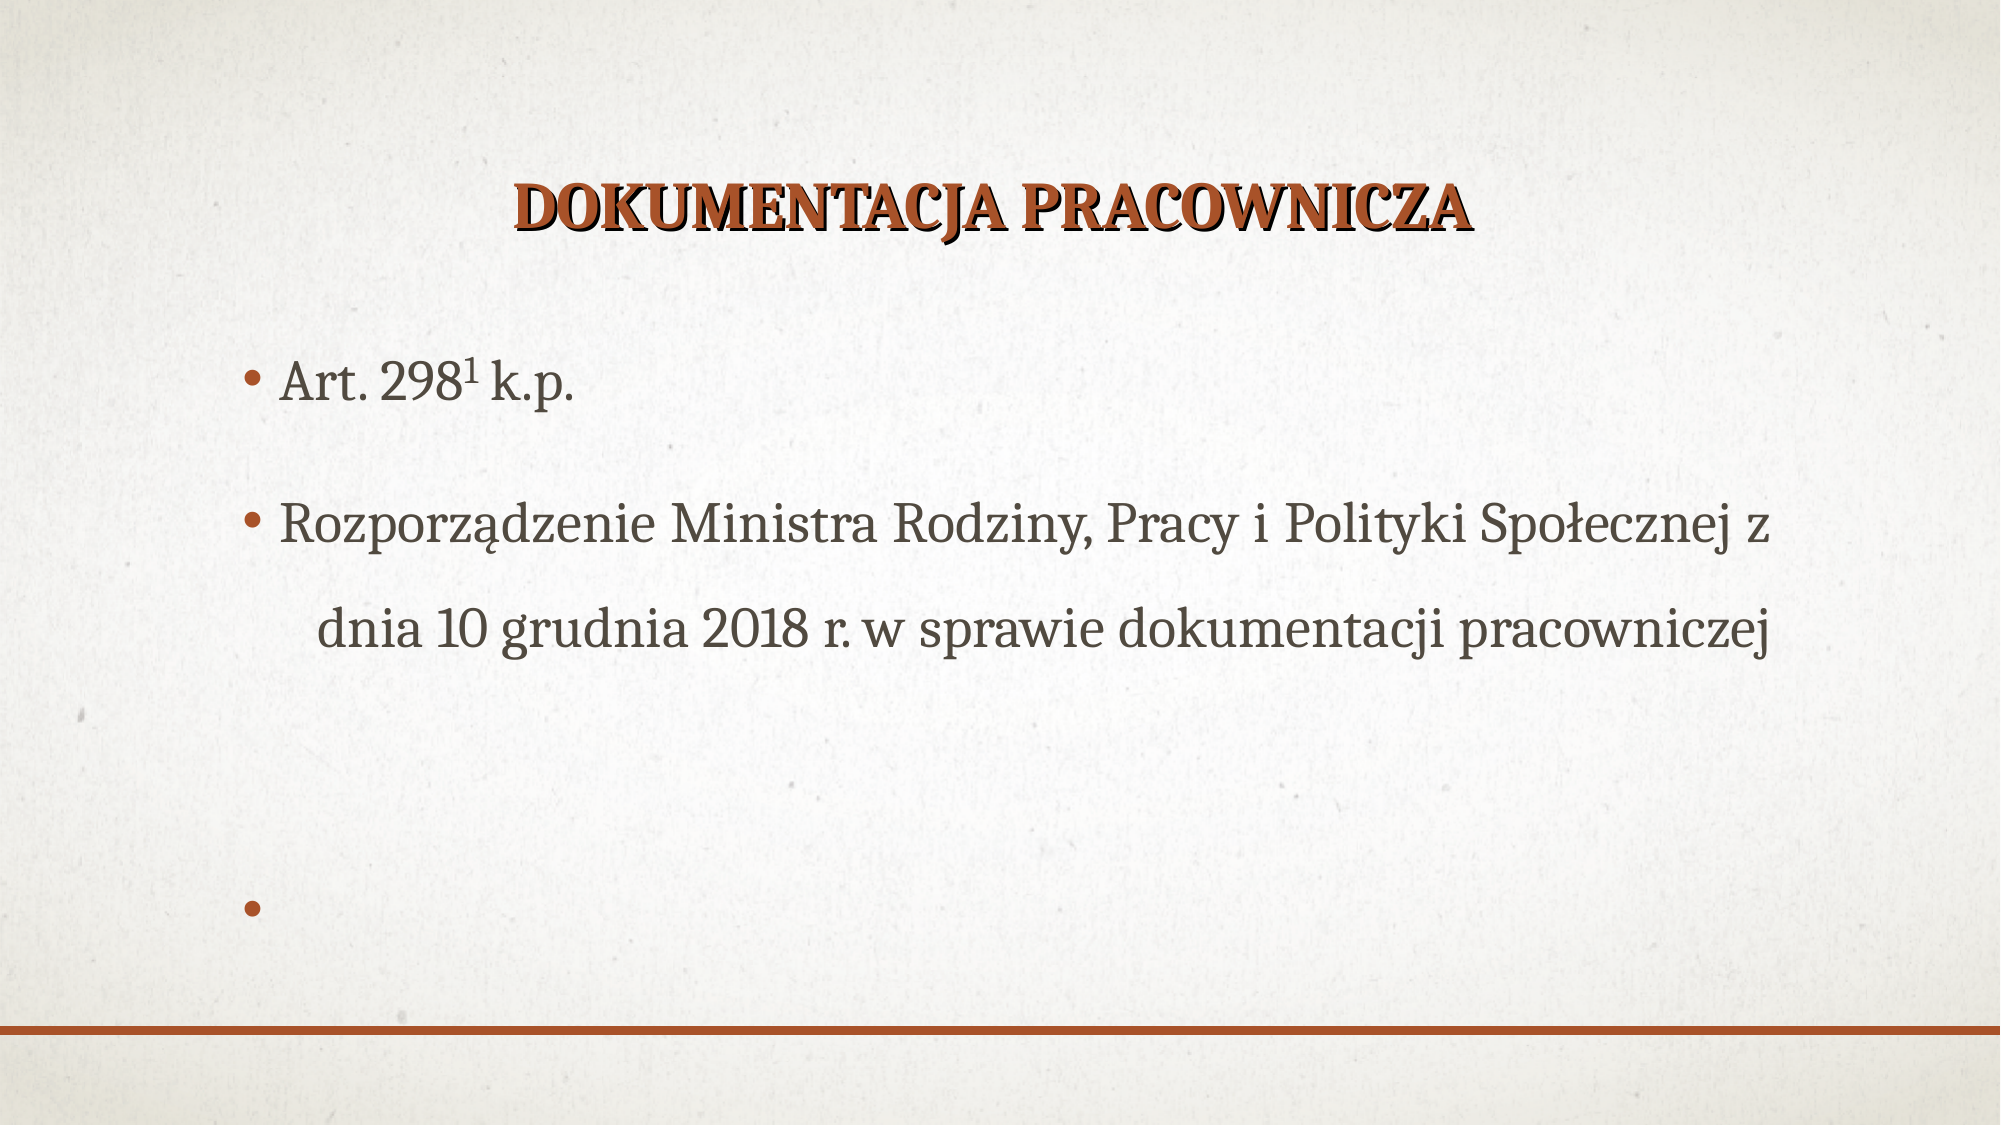

# Dokumentacja pracownicza
Art. 2981 k.p.
Rozporządzenie Ministra Rodziny, Pracy i Polityki Społecznej z dnia 10 grudnia 2018 r. w sprawie dokumentacji pracowniczej